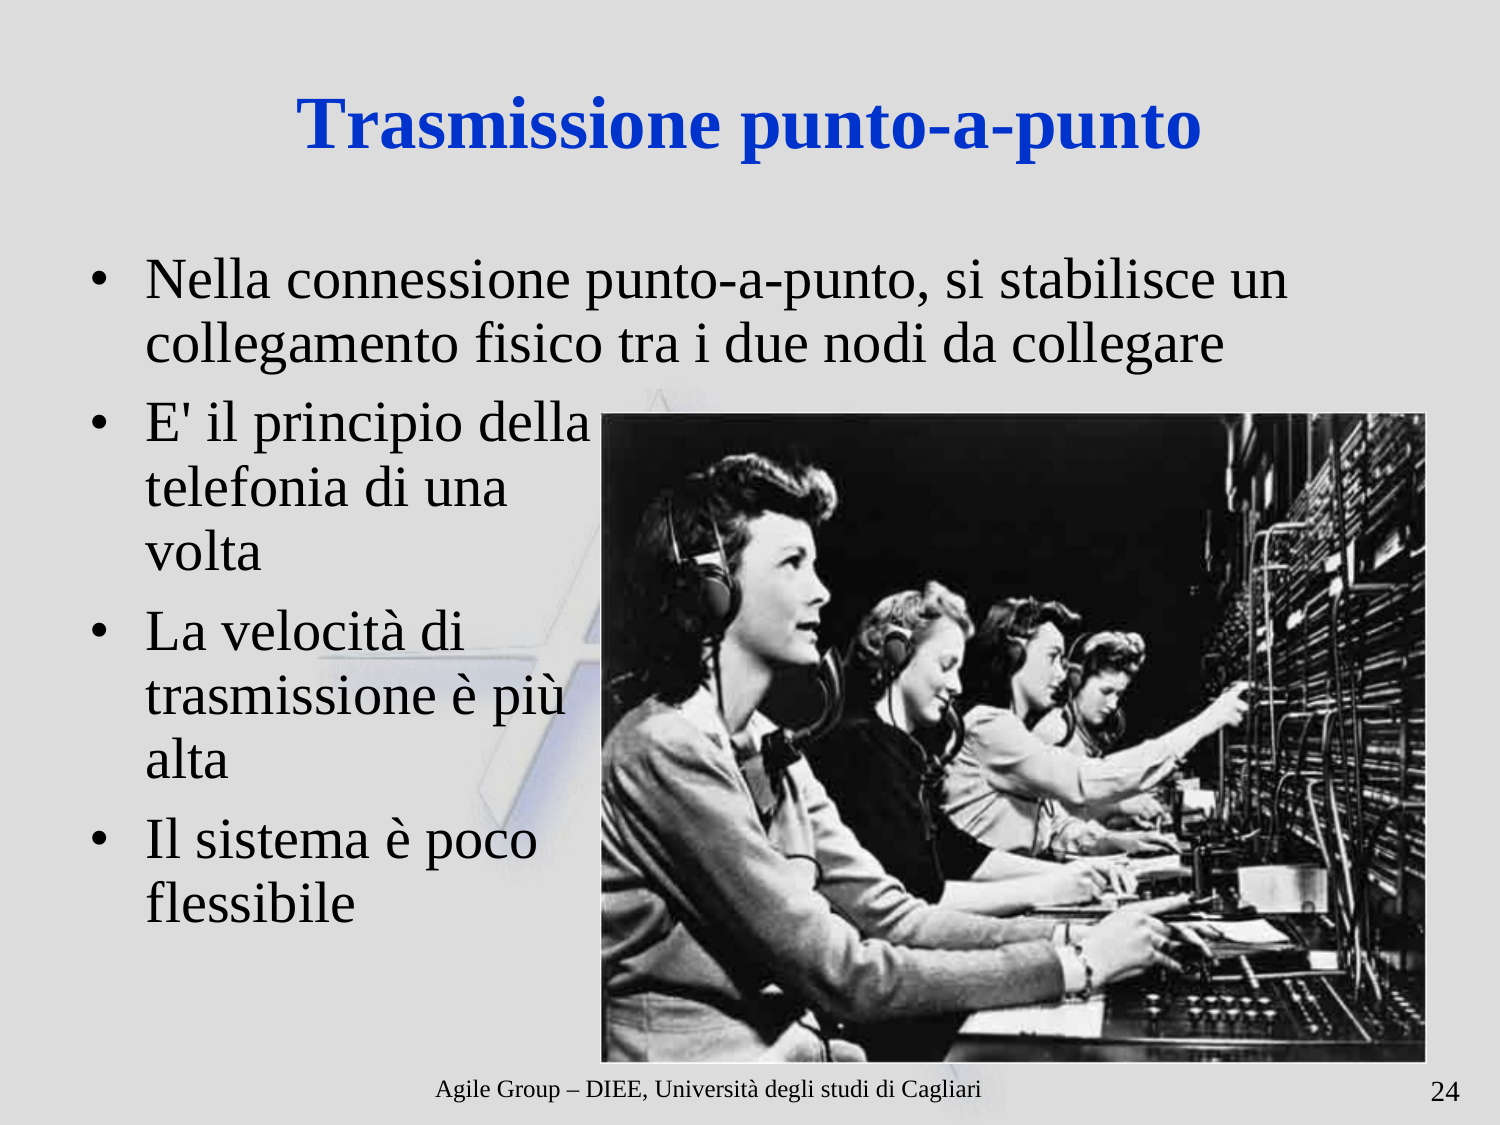

# Trasmissione punto-a-punto
Nella connessione punto-a-punto, si stabilisce un collegamento fisico tra i due nodi da collegare
E' il principio della
telefonia di una
volta
La velocità di
trasmissione è più
alta
Il sistema è poco
flessibile
24